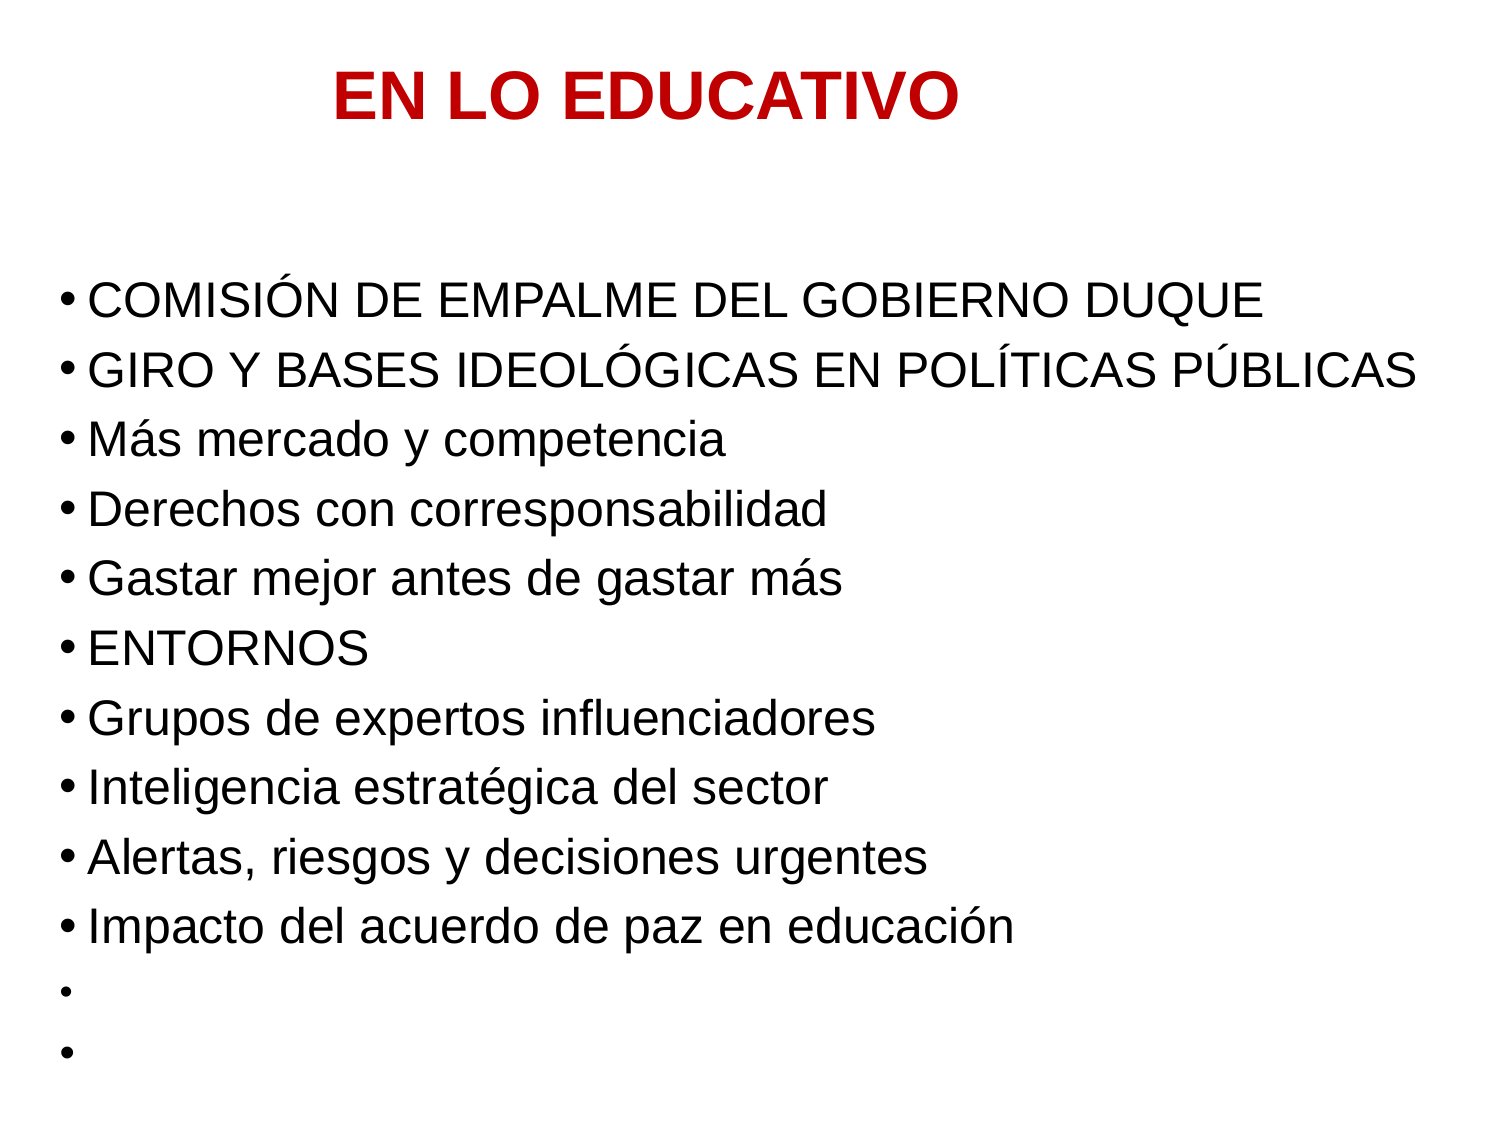

# EN LO EDUCATIVO
COMISIÓN DE EMPALME DEL GOBIERNO DUQUE
GIRO Y BASES IDEOLÓGICAS EN POLÍTICAS PÚBLICAS
Más mercado y competencia
Derechos con corresponsabilidad
Gastar mejor antes de gastar más
ENTORNOS
Grupos de expertos influenciadores
Inteligencia estratégica del sector
Alertas, riesgos y decisiones urgentes
Impacto del acuerdo de paz en educación